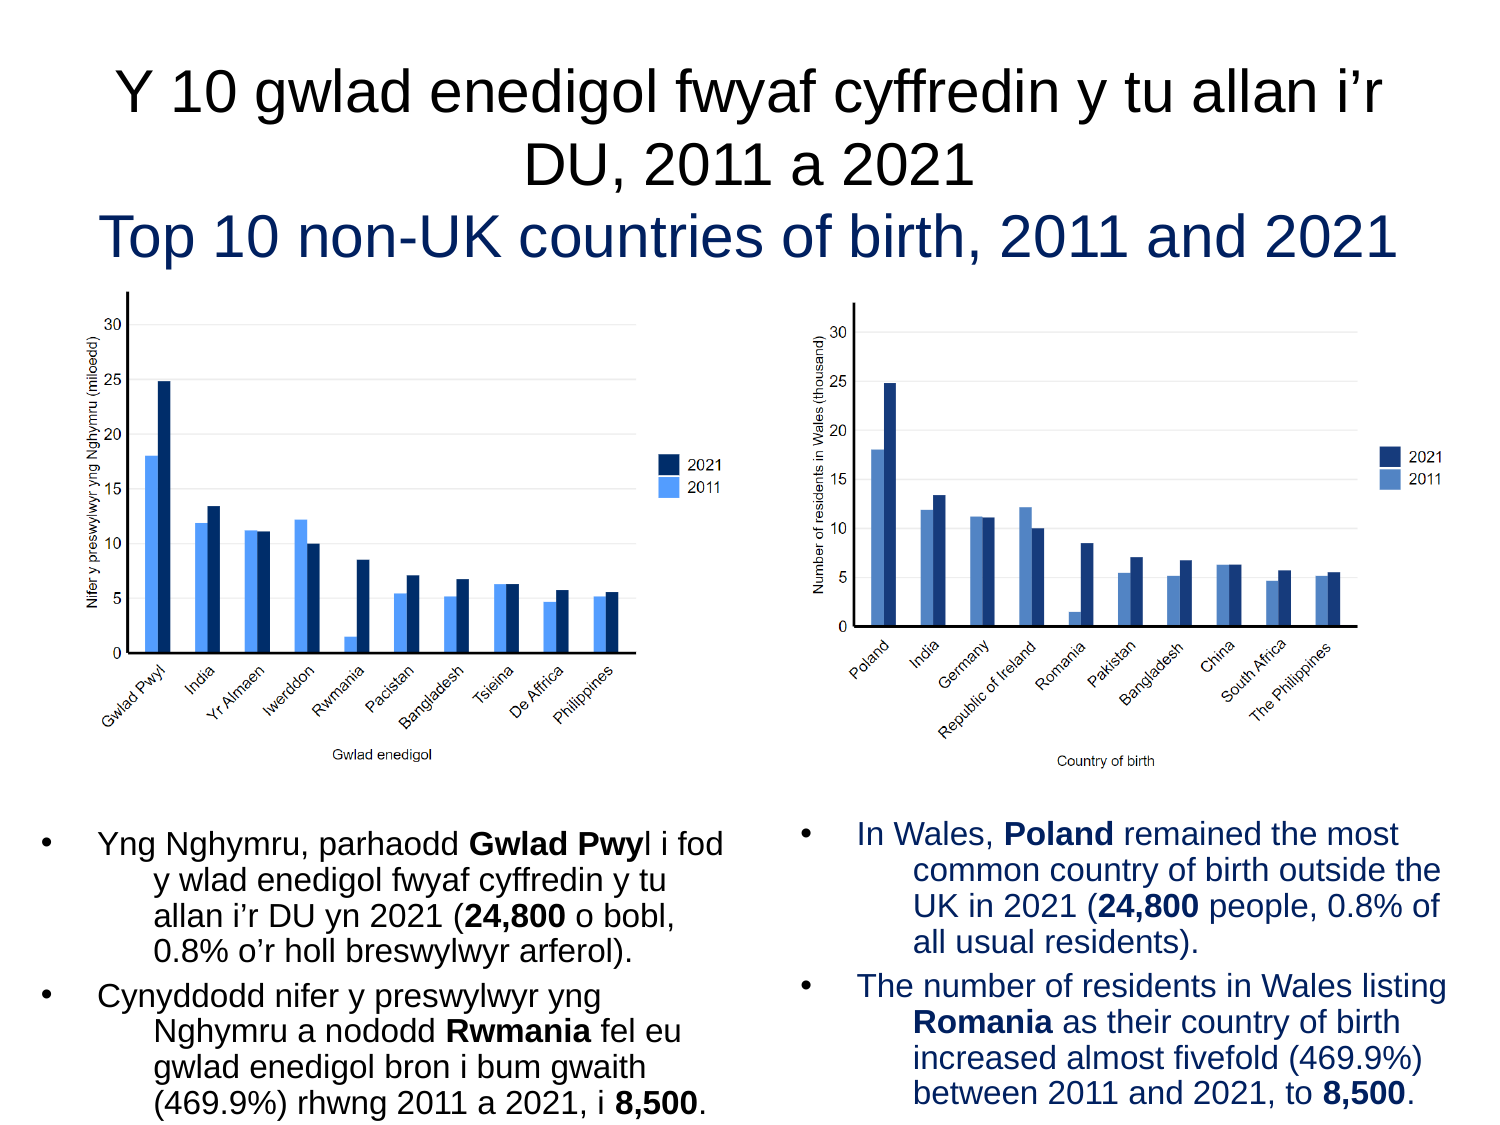

Y 10 gwlad enedigol fwyaf cyffredin y tu allan i’r DU, 2011 a 2021
Top 10 non-UK countries of birth, 2011 and 2021
In Wales, Poland remained the most common country of birth outside the UK in 2021 (24,800 people, 0.8% of all usual residents).
The number of residents in Wales listing Romania as their country of birth increased almost fivefold (469.9%) between 2011 and 2021, to 8,500.
# Yng Nghymru, parhaodd Gwlad Pwyl i fod y wlad enedigol fwyaf cyffredin y tu allan i’r DU yn 2021 (24,800 o bobl, 0.8% o’r holl breswylwyr arferol).
Cynyddodd nifer y preswylwyr yng Nghymru a nododd Rwmania fel eu gwlad enedigol bron i bum gwaith (469.9%) rhwng 2011 a 2021, i 8,500.